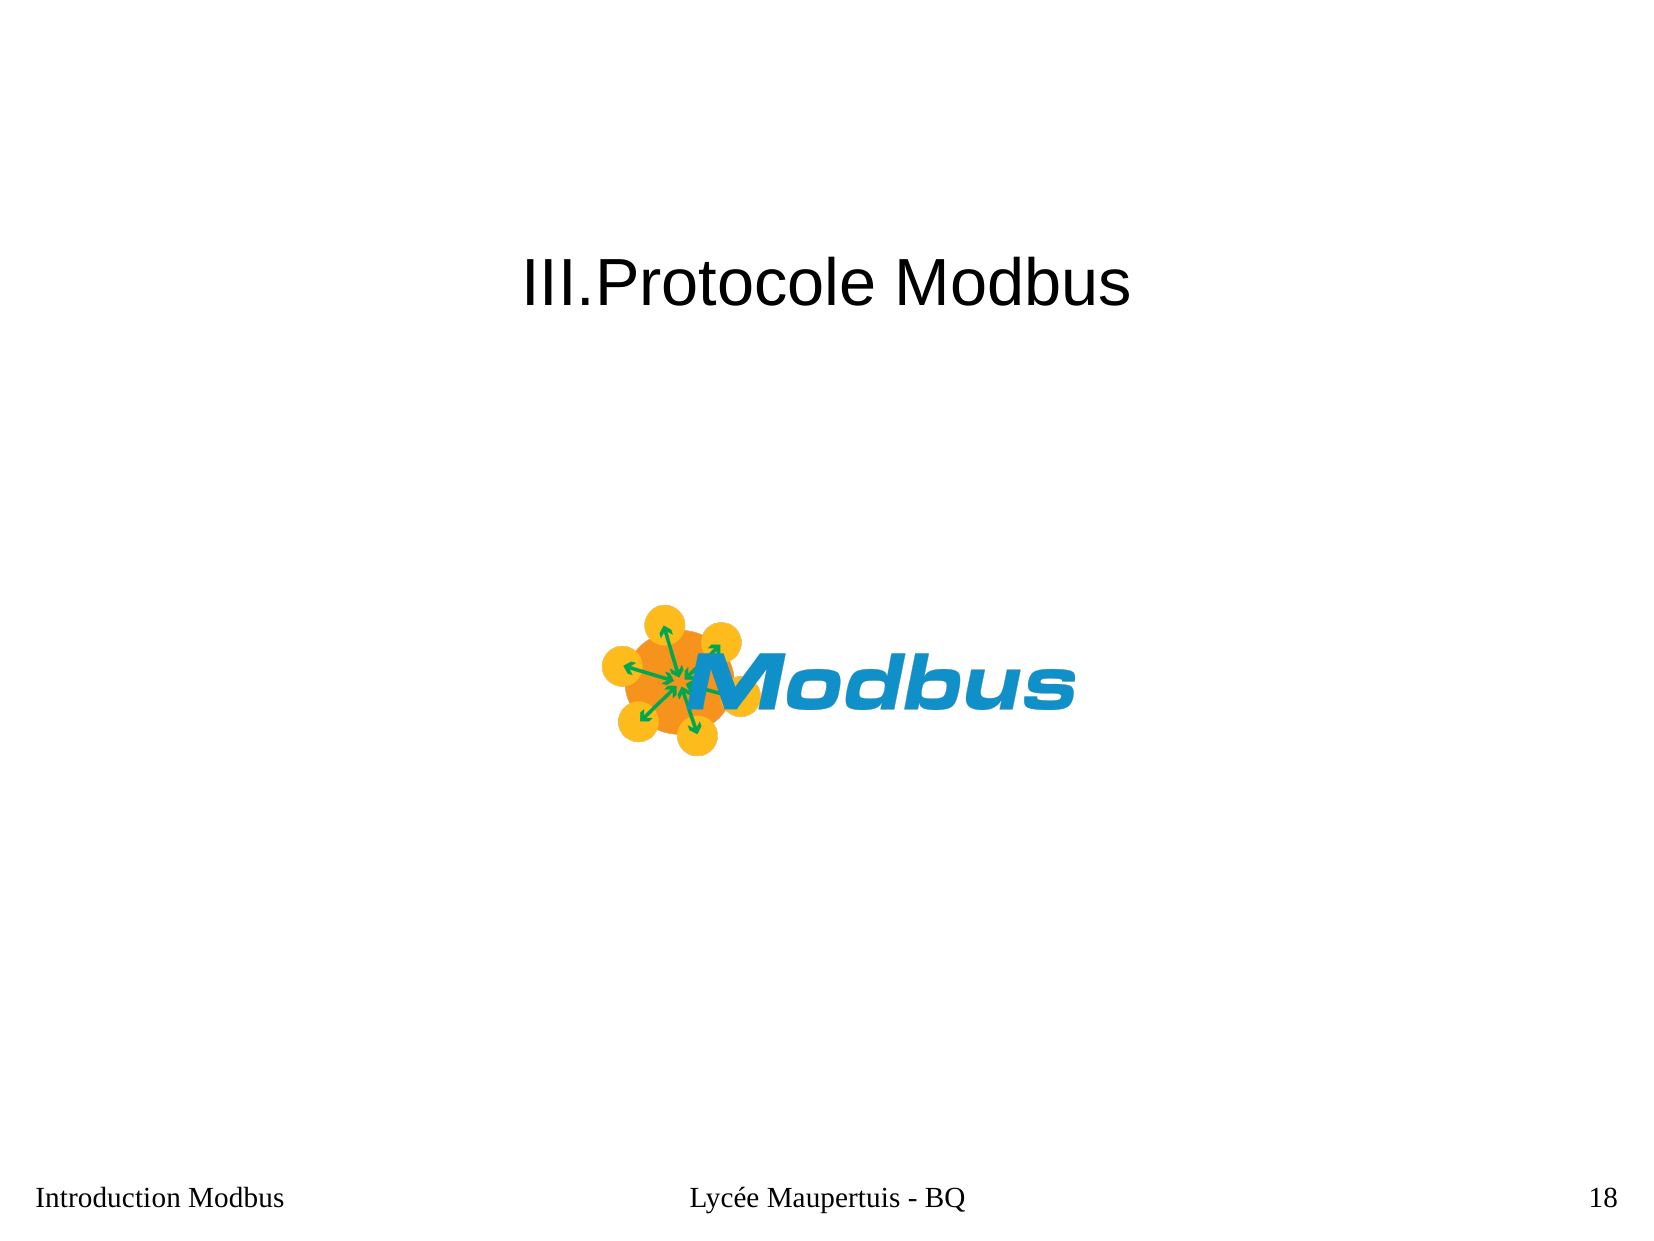

# Protocole Modbus
Introduction Modbus
Lycée Maupertuis - BQ
18